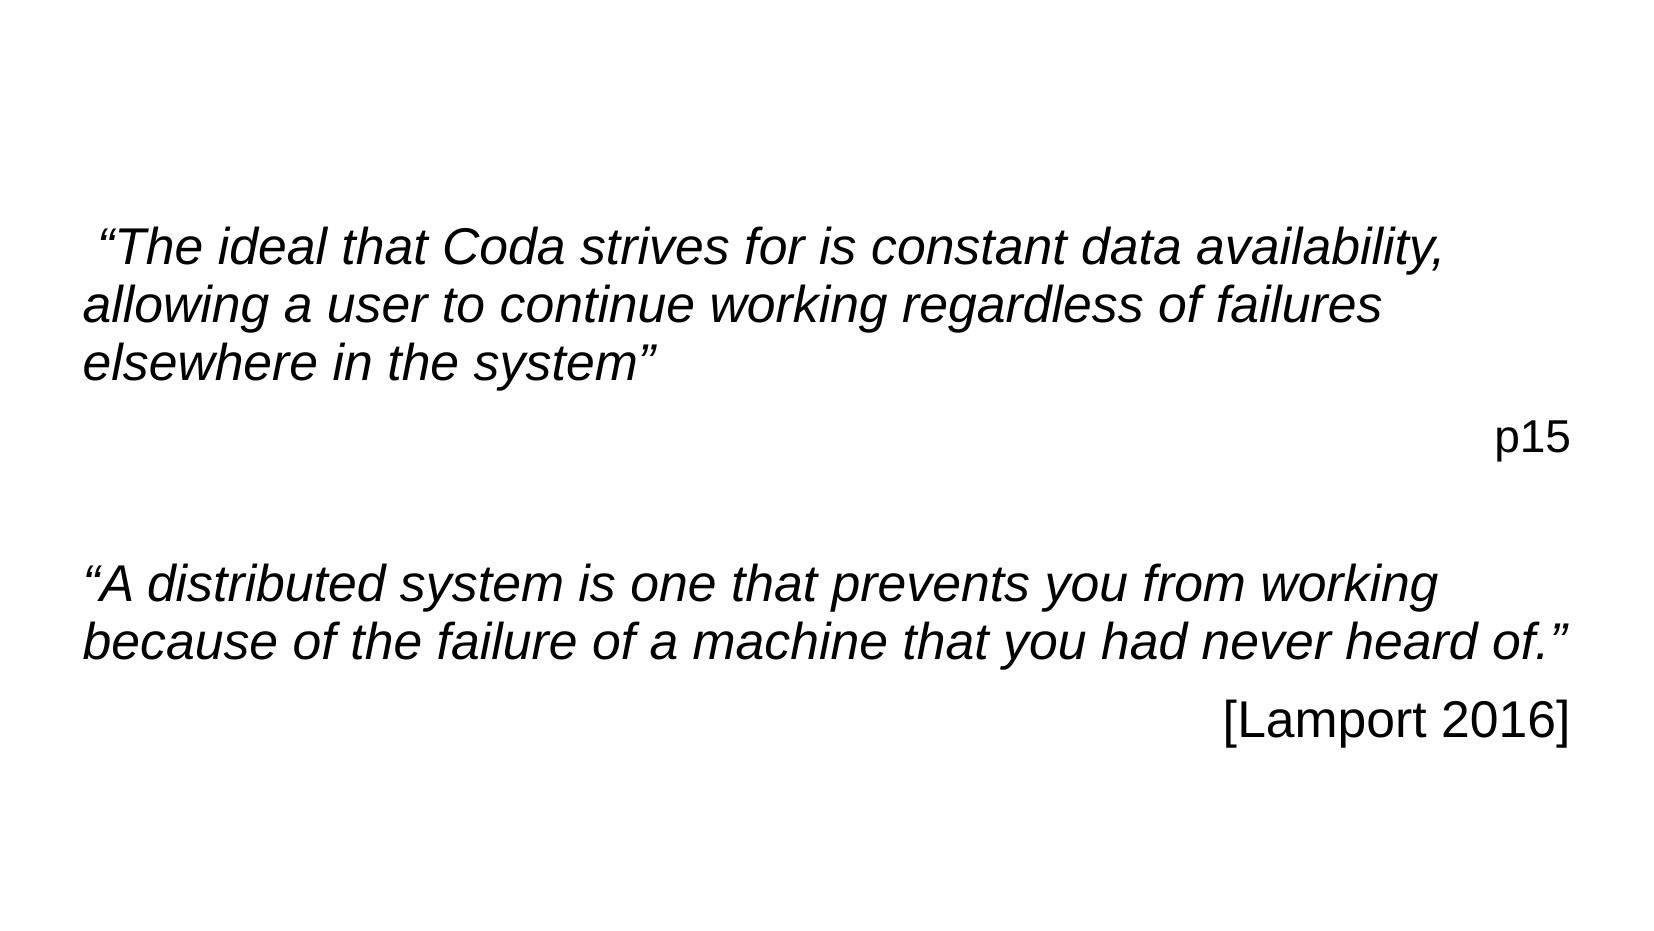

# “The ideal that Coda strives for is constant data availability, allowing a user to continue working regardless of failures elsewhere in the system”
p15
“A distributed system is one that prevents you from working because of the failure of a machine that you had never heard of.”
[Lamport 2016]